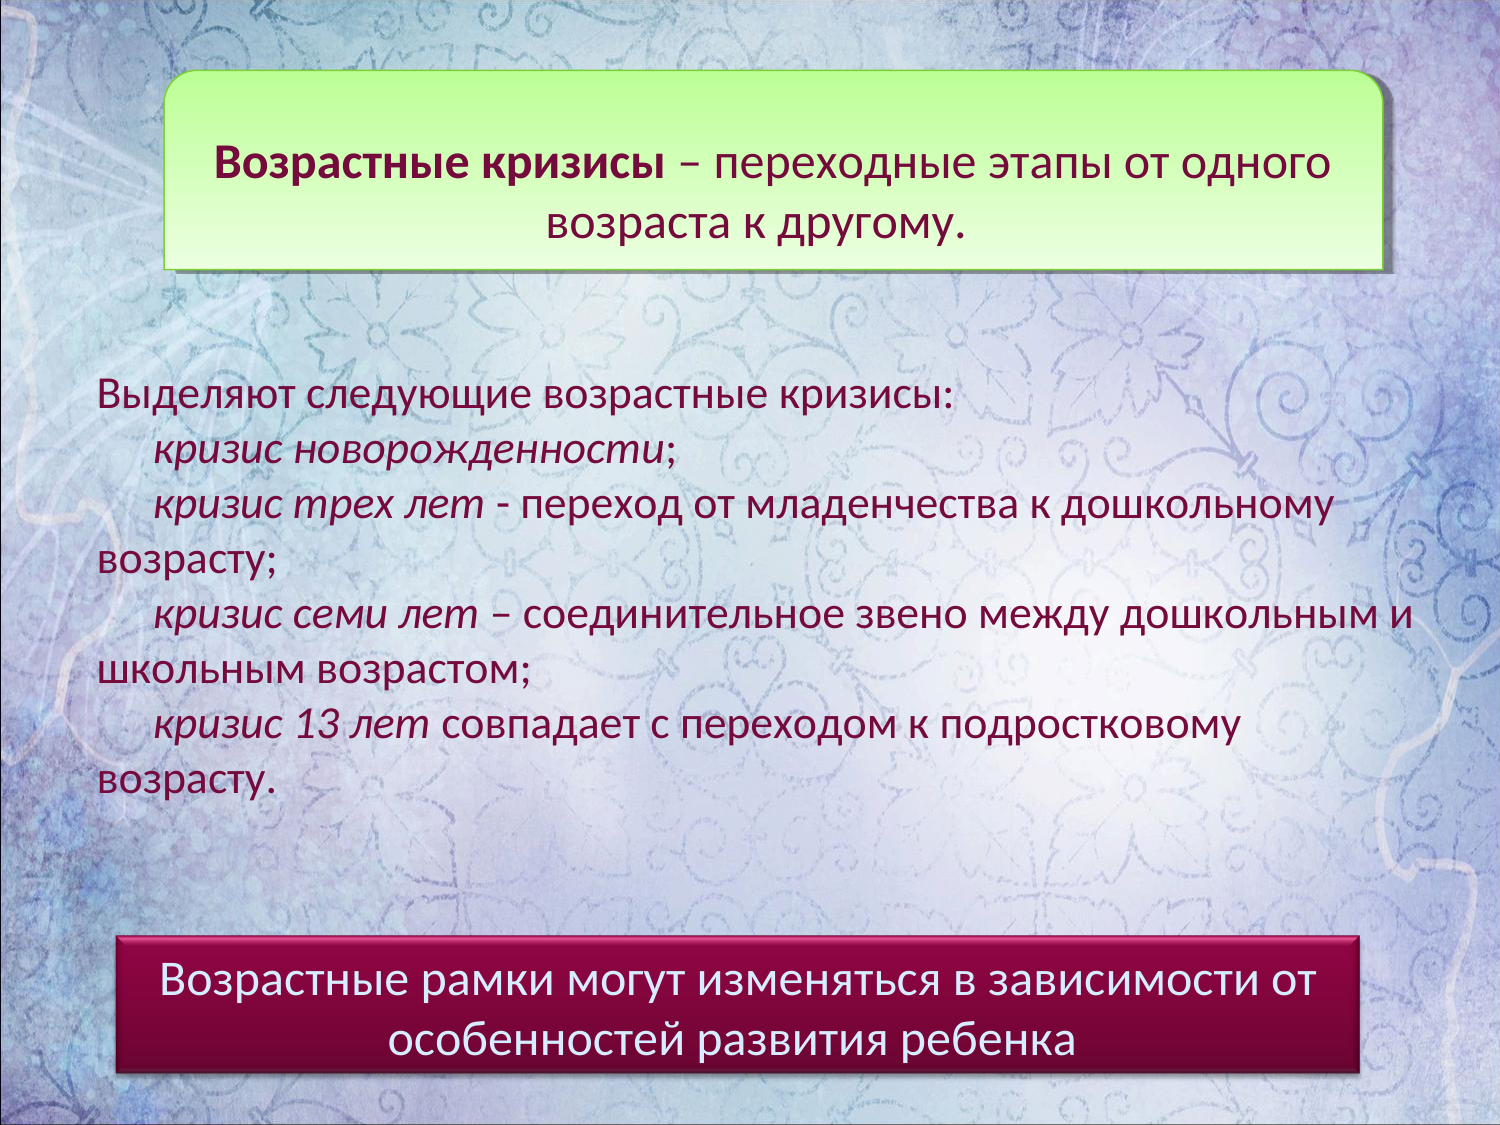

Возрастные кризисы – переходные этапы от одного возраста к другому.
Выделяют следующие возрастные кризисы:
 кризис новорожденности;
 кризис трех лет - переход от младенчества к дошкольному возрасту;
 кризис семи лет – соединительное звено между дошкольным и школьным возрастом;
 кризис 13 лет совпадает с переходом к подростковому возрасту.
Возрастные рамки могут изменяться в зависимости от особенностей развития ребенка